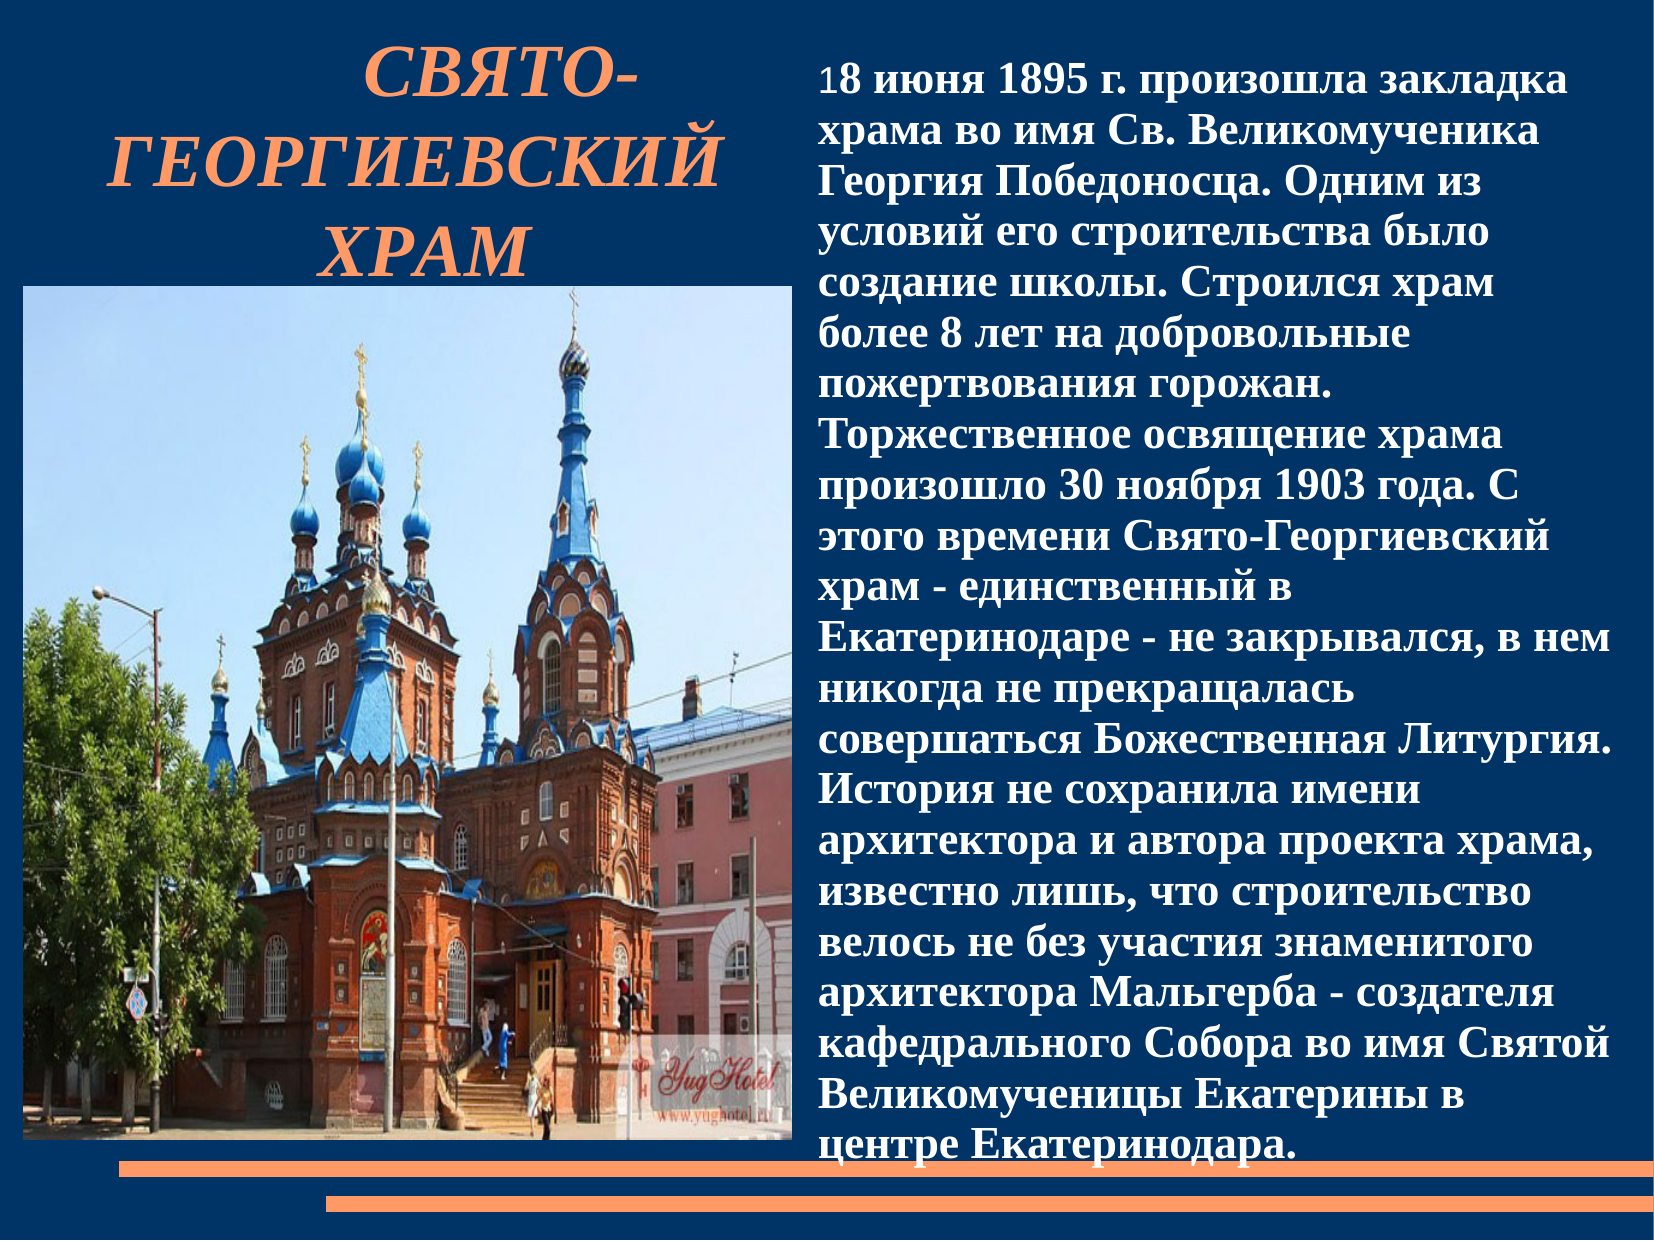

# СВЯТО-ГЕОРГИЕВСКИЙ ХРАМ
18 июня 1895 г. произошла закладка храма во имя Св. Великомученика Георгия Победоносца. Одним из условий его строительства было создание школы. Строился храм более 8 лет на добровольные пожертвования горожан. Торжественное освящение храма произошло 30 ноября 1903 года. С этого времени Свято-Георгиевский храм - единственный в Екатеринодаре - не закрывался, в нем никогда не прекращалась совершаться Божественная Литургия.
История не сохранила имени архитектора и автора проекта храма, известно лишь, что строительство велось не без участия знаменитого архитектора Мальгерба - создателя кафедрального Собора во имя Святой Великомученицы Екатерины в центре Екатеринодара.